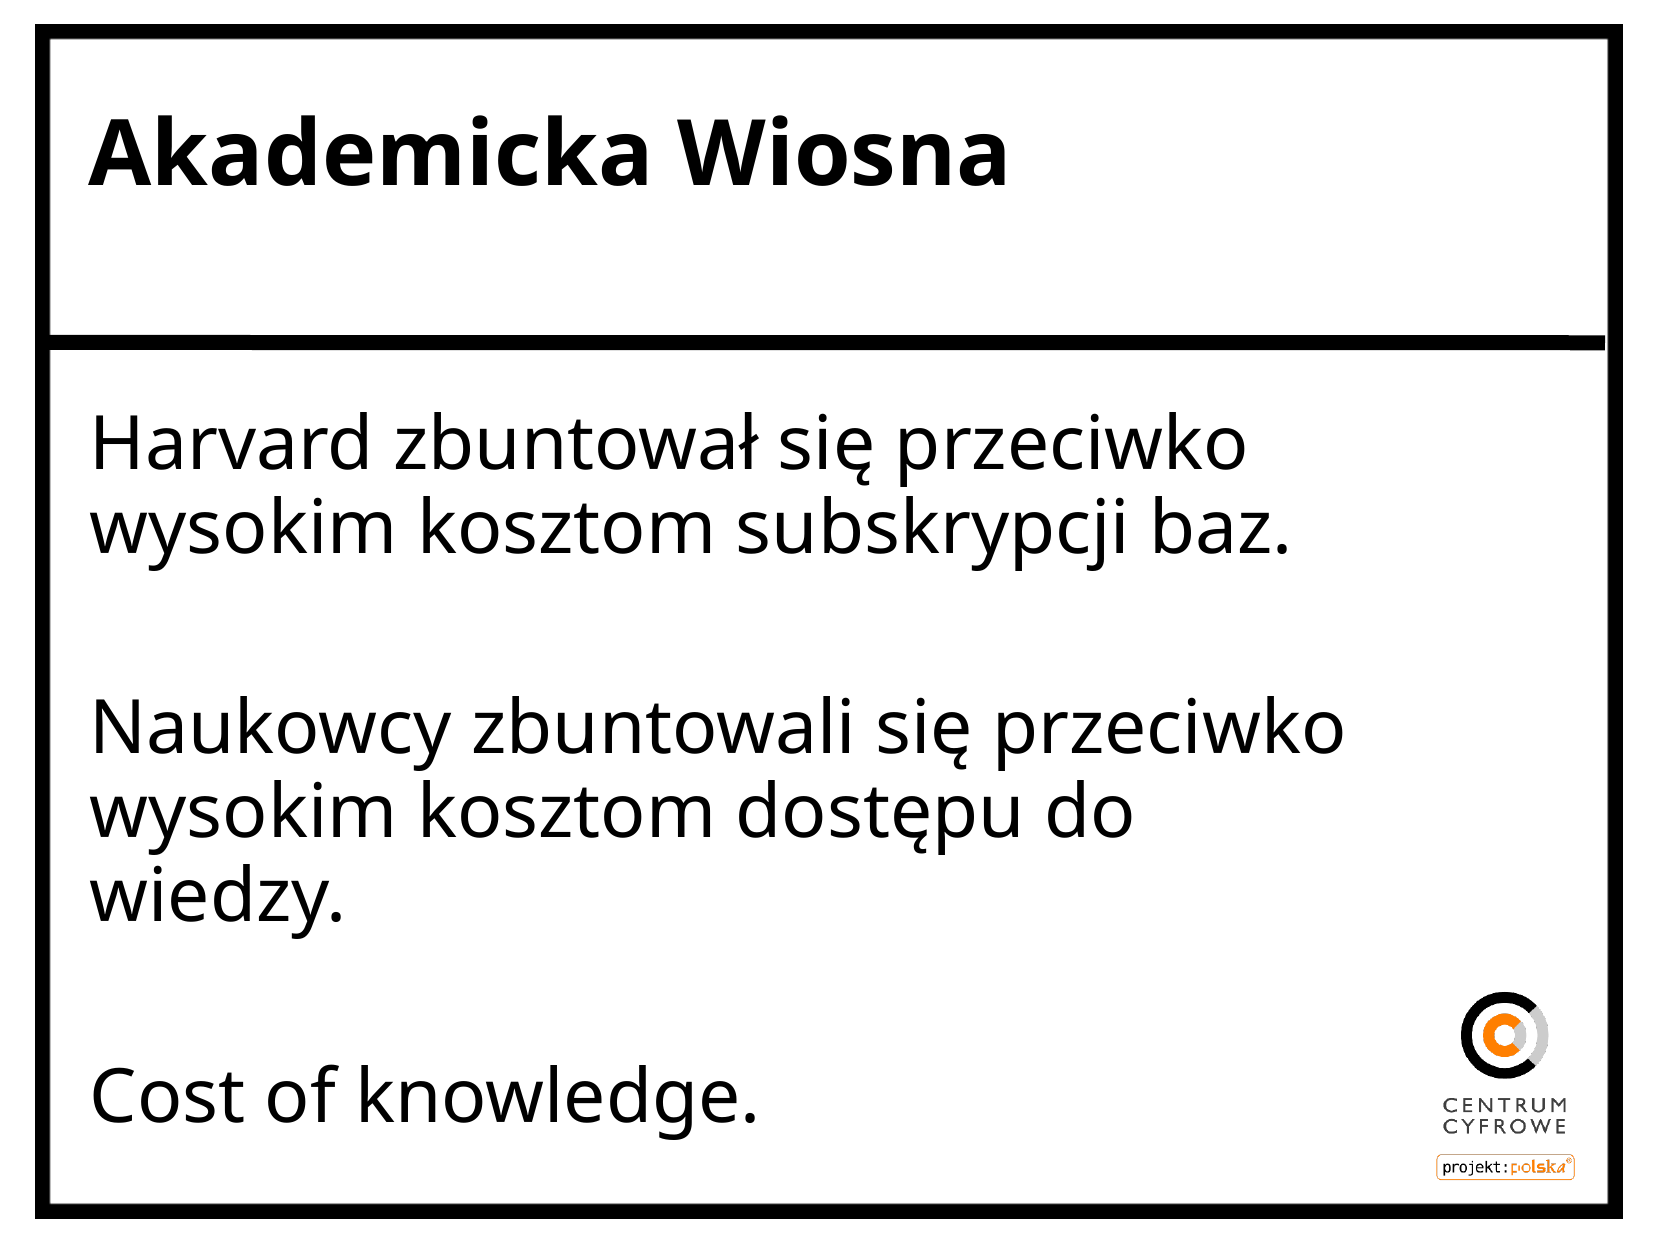

Akademicka Wiosna
Harvard zbuntował się przeciwko wysokim kosztom subskrypcji baz.
Naukowcy zbuntowali się przeciwko wysokim kosztom dostępu do wiedzy.
Cost of knowledge.